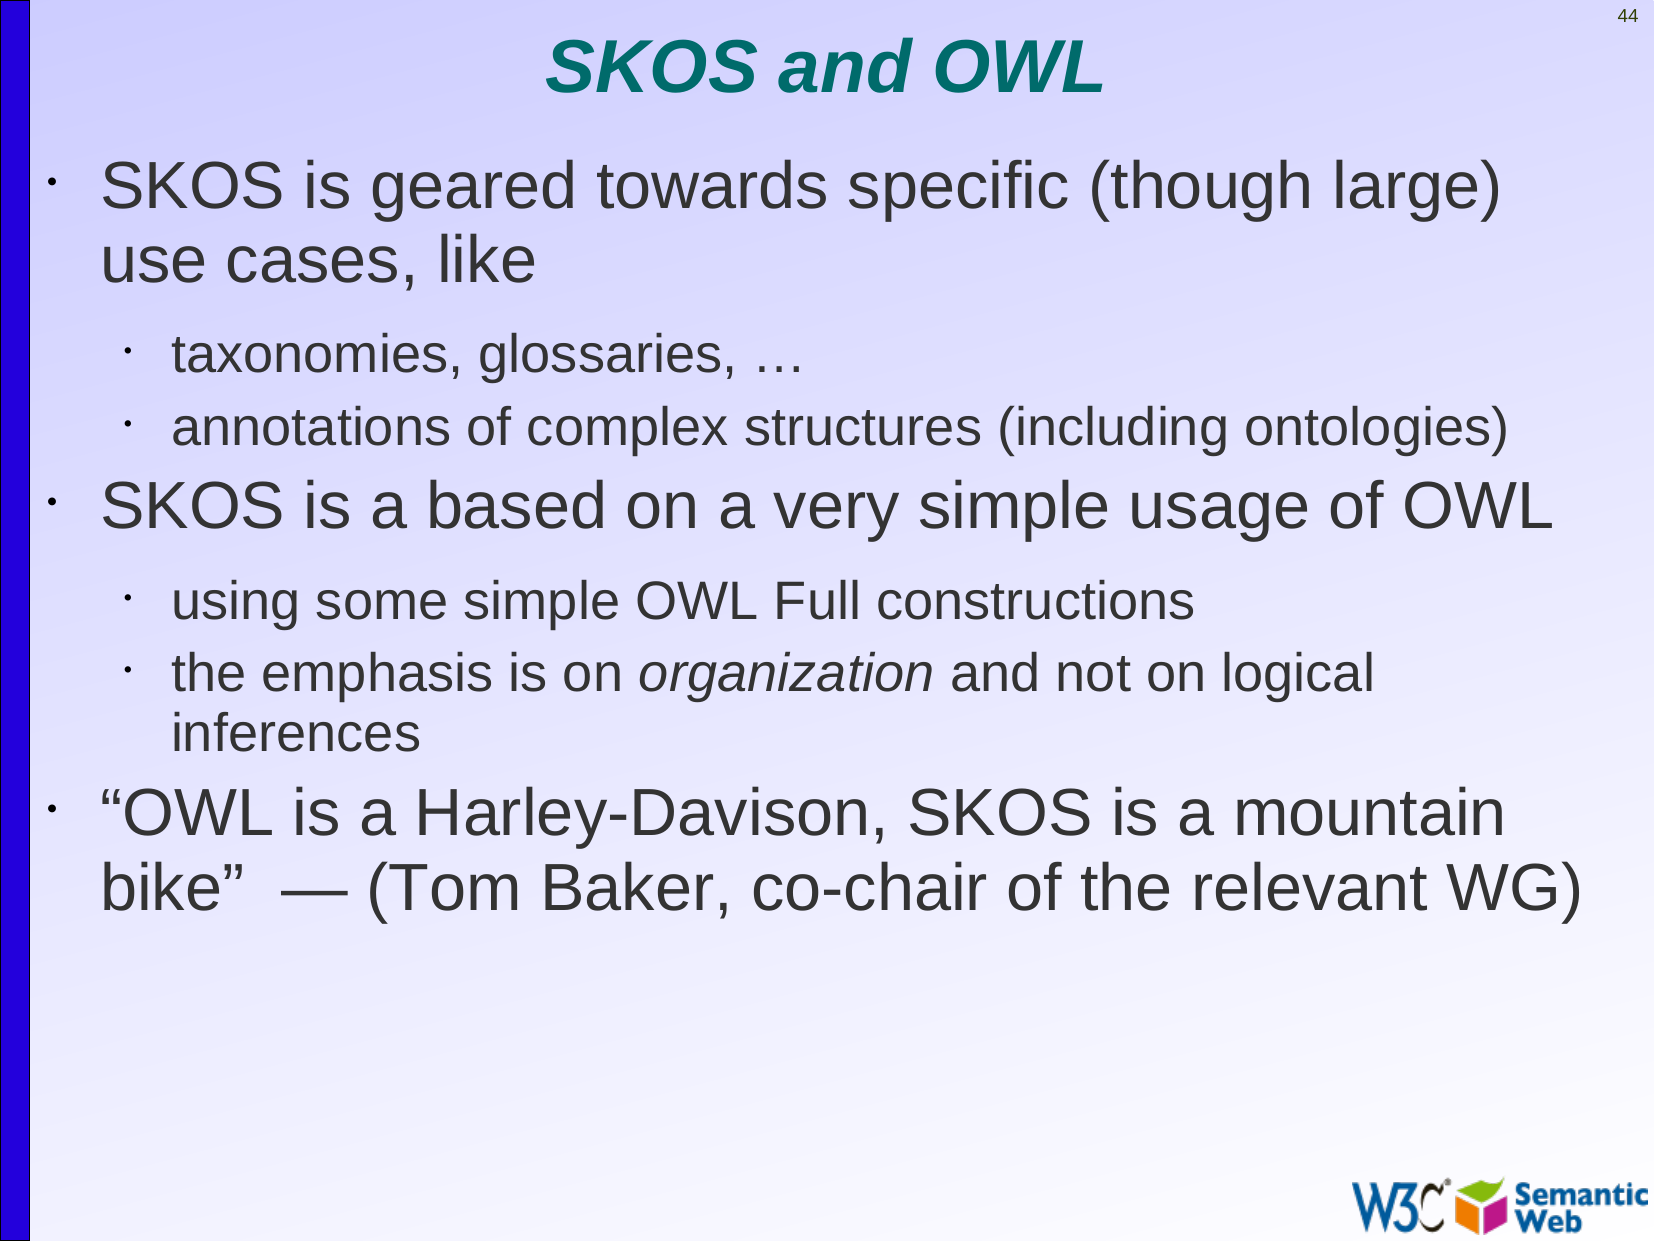

# SKOS and OWL
SKOS is geared towards specific (though large) use cases, like
taxonomies, glossaries, …
annotations of complex structures (including ontologies)
SKOS is a based on a very simple usage of OWL
using some simple OWL Full constructions
the emphasis is on organization and not on logical inferences
“OWL is a Harley-Davison, SKOS is a mountain bike” — (Tom Baker, co-chair of the relevant WG)